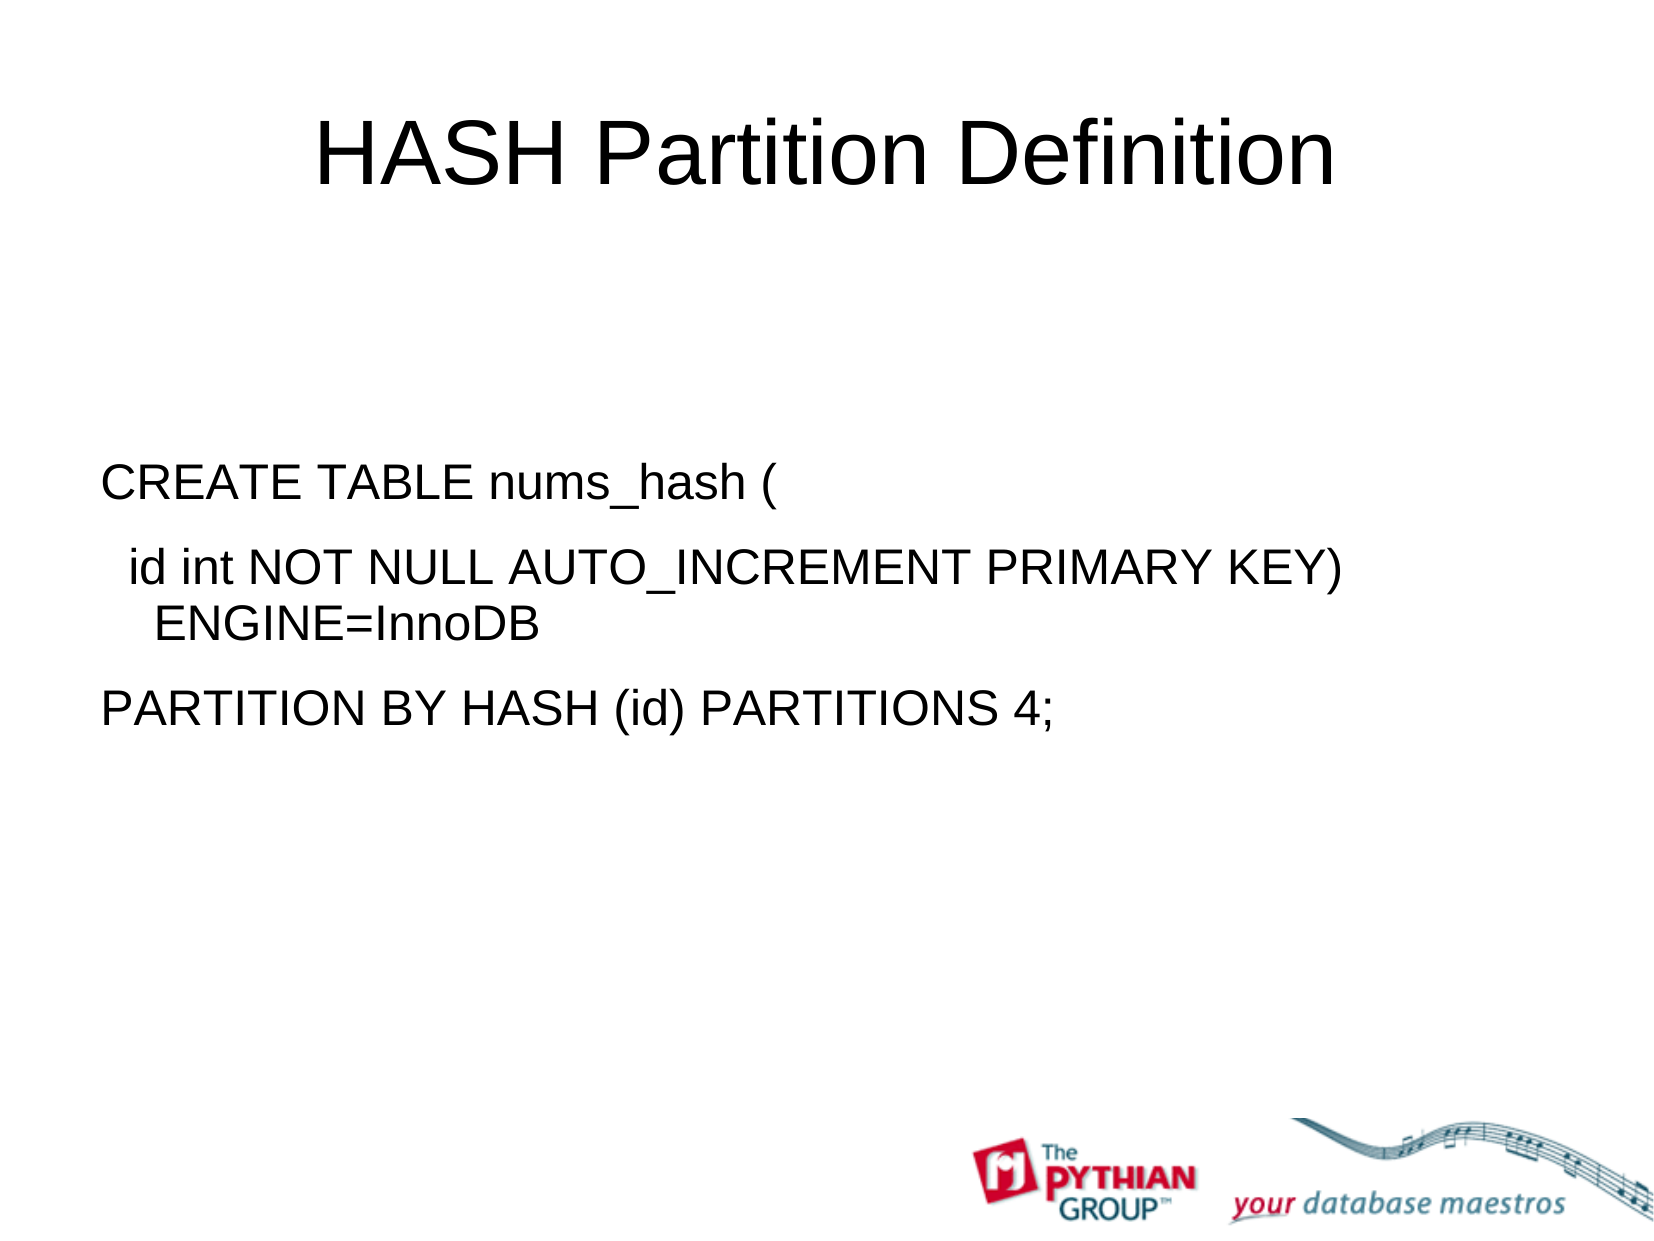

# HASH Partition Definition
CREATE TABLE nums_hash (
 id int NOT NULL AUTO_INCREMENT PRIMARY KEY) ENGINE=InnoDB
PARTITION BY HASH (id) PARTITIONS 4;